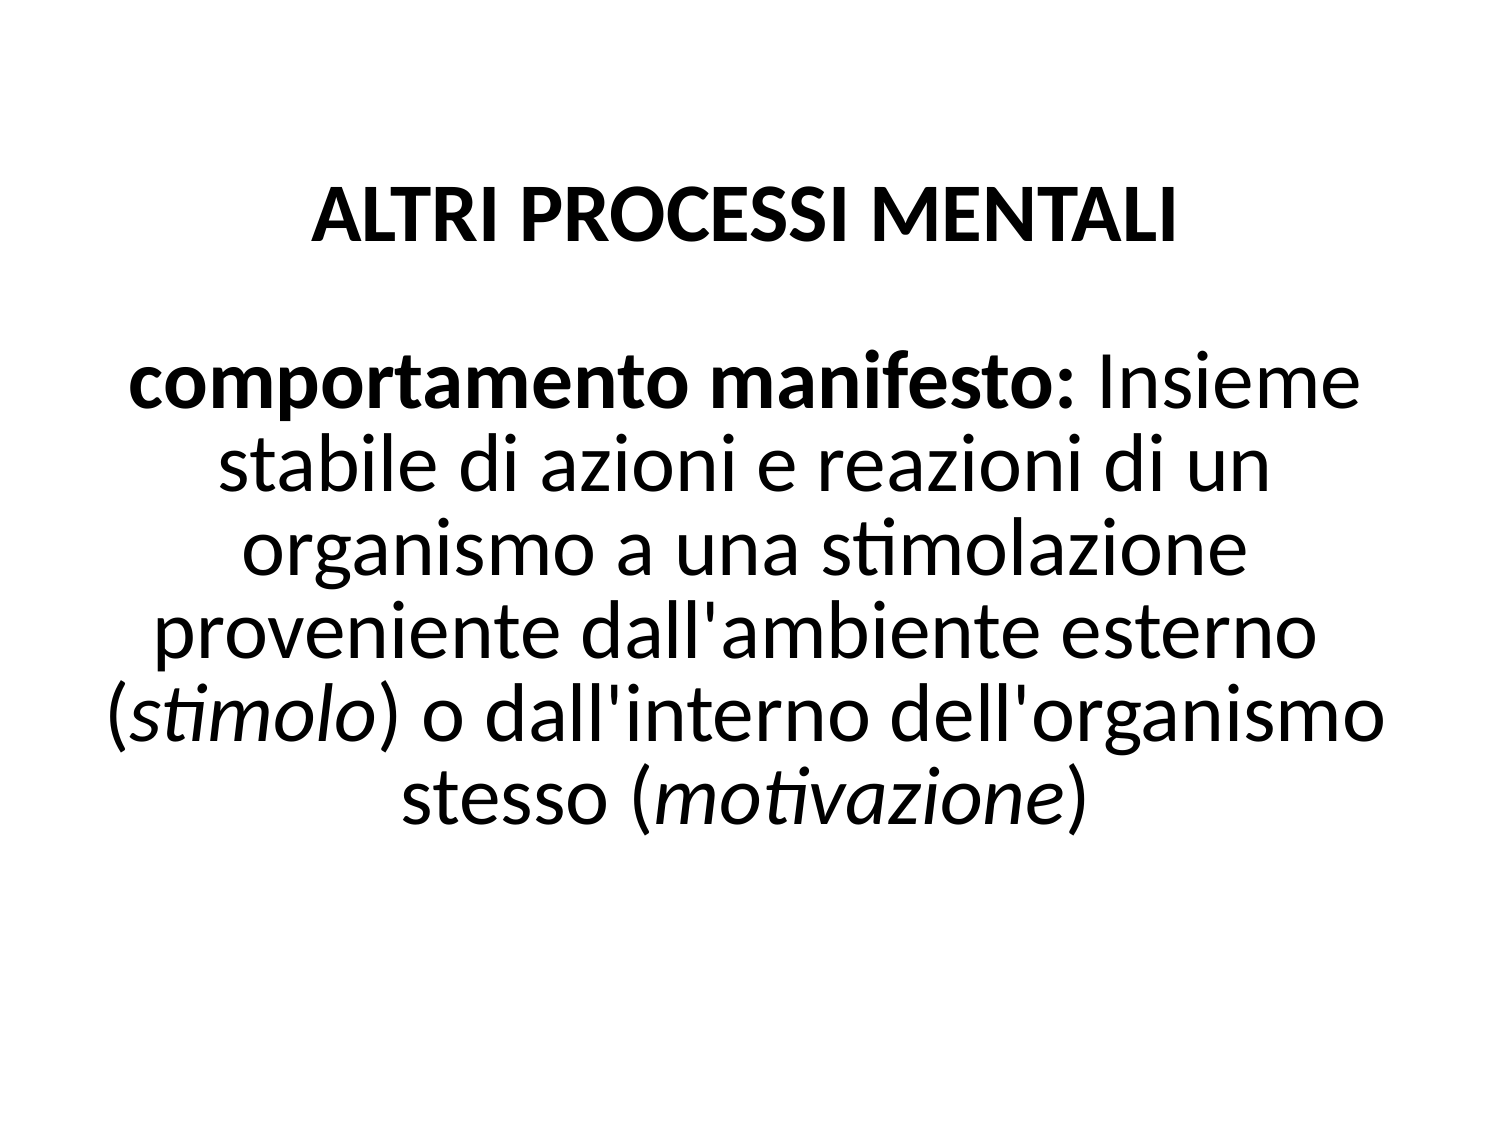

# ALTRI PROCESSI MENTALI comportamento manifesto: Insieme stabile di azioni e reazioni di un organismo a una stimolazione proveniente dall'ambiente esterno (stimolo) o dall'interno dell'organismo stesso (motivazione)